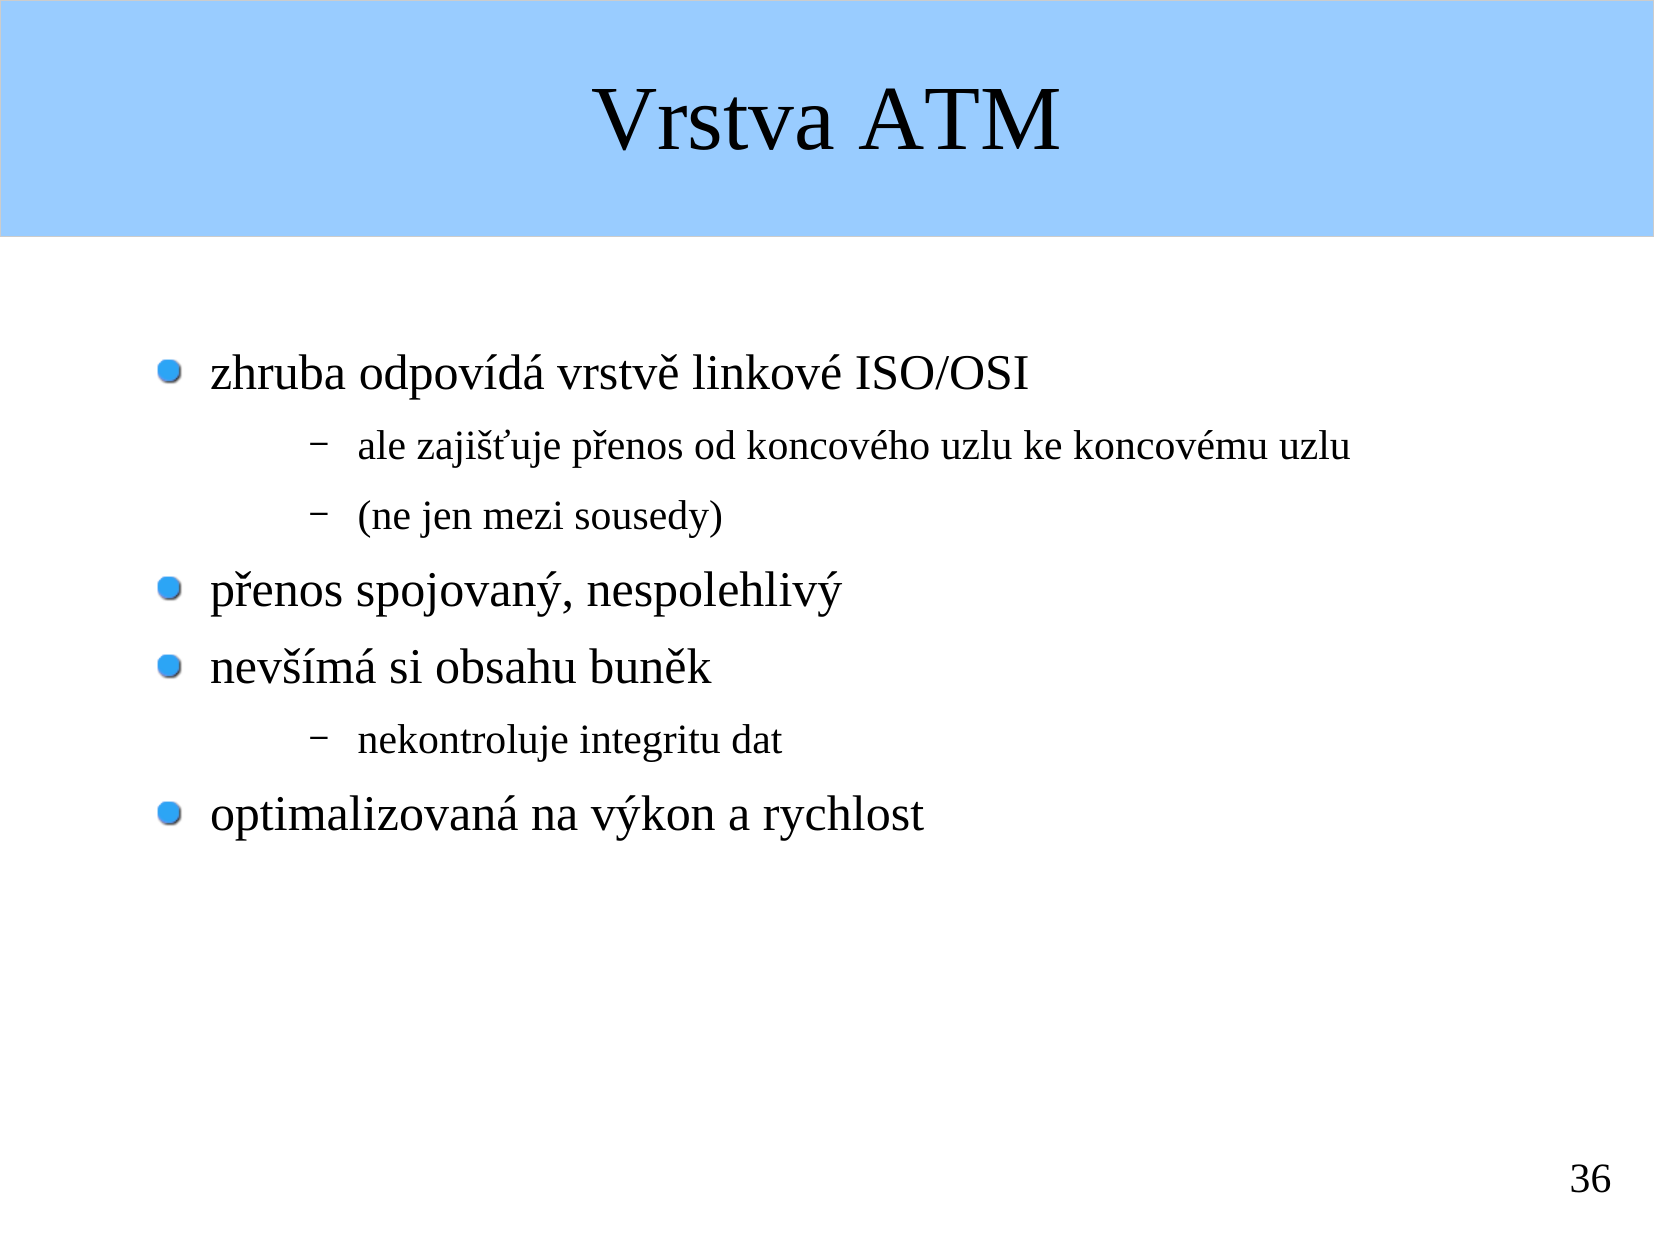

# Vrstva ATM
zhruba odpovídá vrstvě linkové ISO/OSI
ale zajišťuje přenos od koncového uzlu ke koncovému uzlu
(ne jen mezi sousedy)
přenos spojovaný, nespolehlivý
nevšímá si obsahu buněk
nekontroluje integritu dat
optimalizovaná na výkon a rychlost